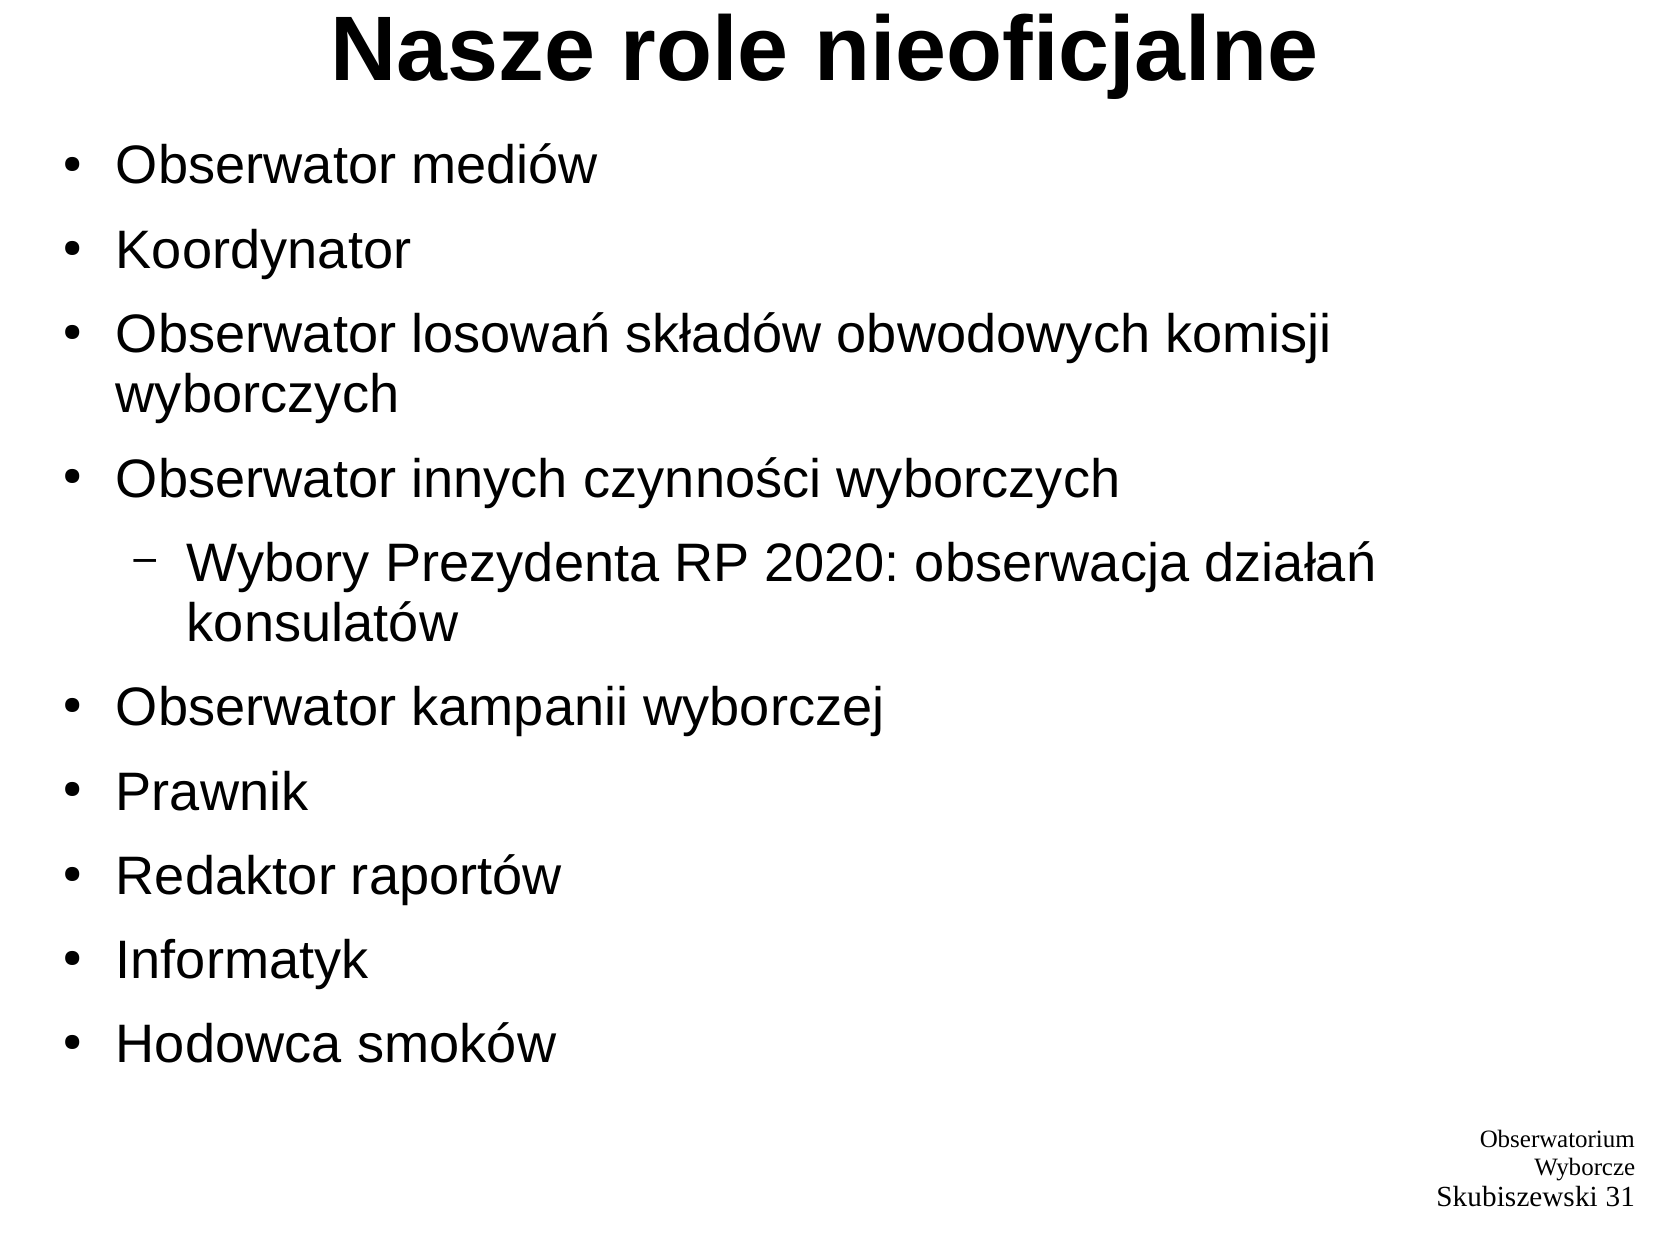

# Nasze role nieoficjalne
Obserwator mediów
Koordynator
Obserwator losowań składów obwodowych komisji wyborczych
Obserwator innych czynności wyborczych
Wybory Prezydenta RP 2020: obserwacja działań konsulatów
Obserwator kampanii wyborczej
Prawnik
Redaktor raportów
Informatyk
Hodowca smoków
31